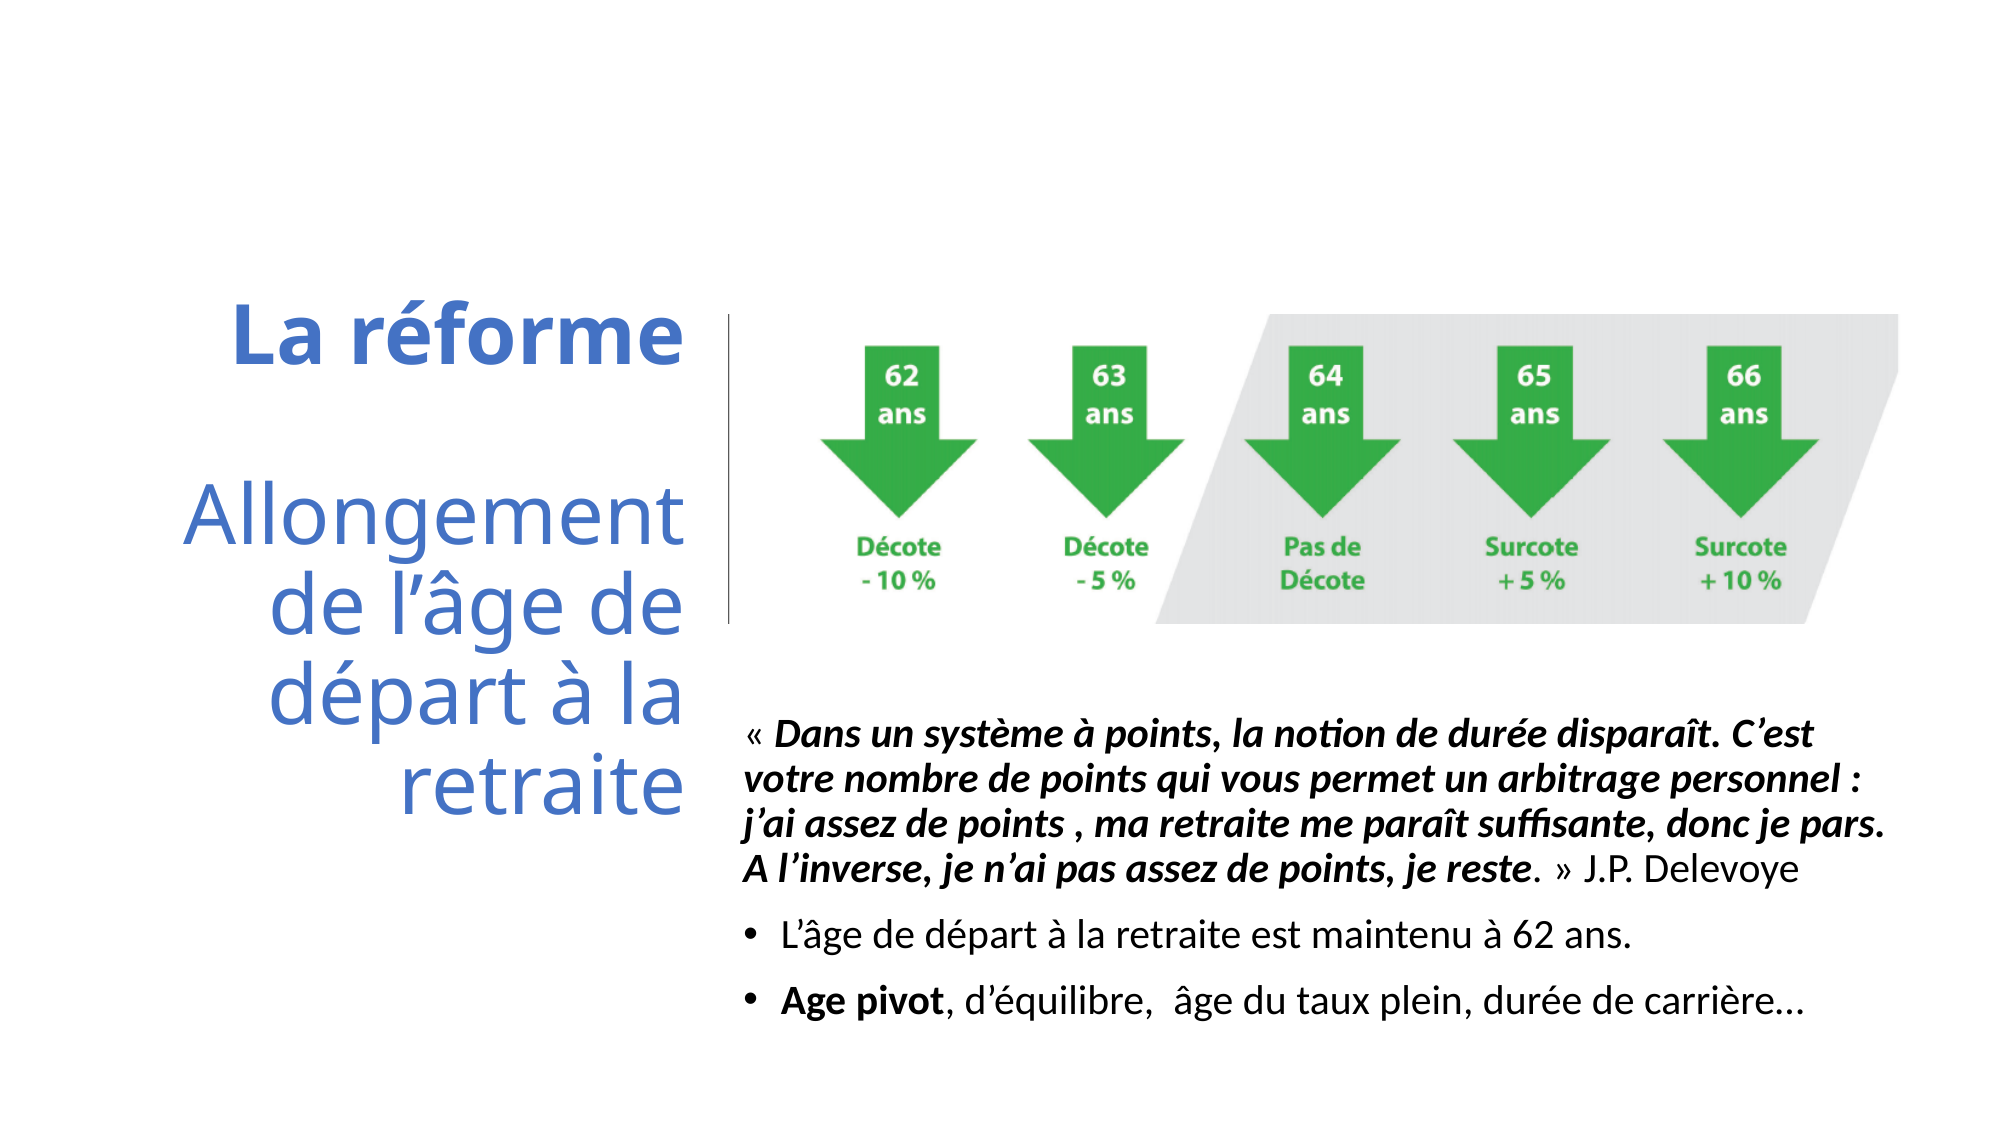

La réforme
 Allongement de l’âge de départ à la retraite
# « Dans un système à points, la notion de durée disparaît. C’est votre nombre de points qui vous permet un arbitrage personnel : j’ai assez de points , ma retraite me paraît suffisante, donc je pars. A l’inverse, je n’ai pas assez de points, je reste. » J.P. Delevoye
L’âge de départ à la retraite est maintenu à 62 ans.
Age pivot, d’équilibre, âge du taux plein, durée de carrière…